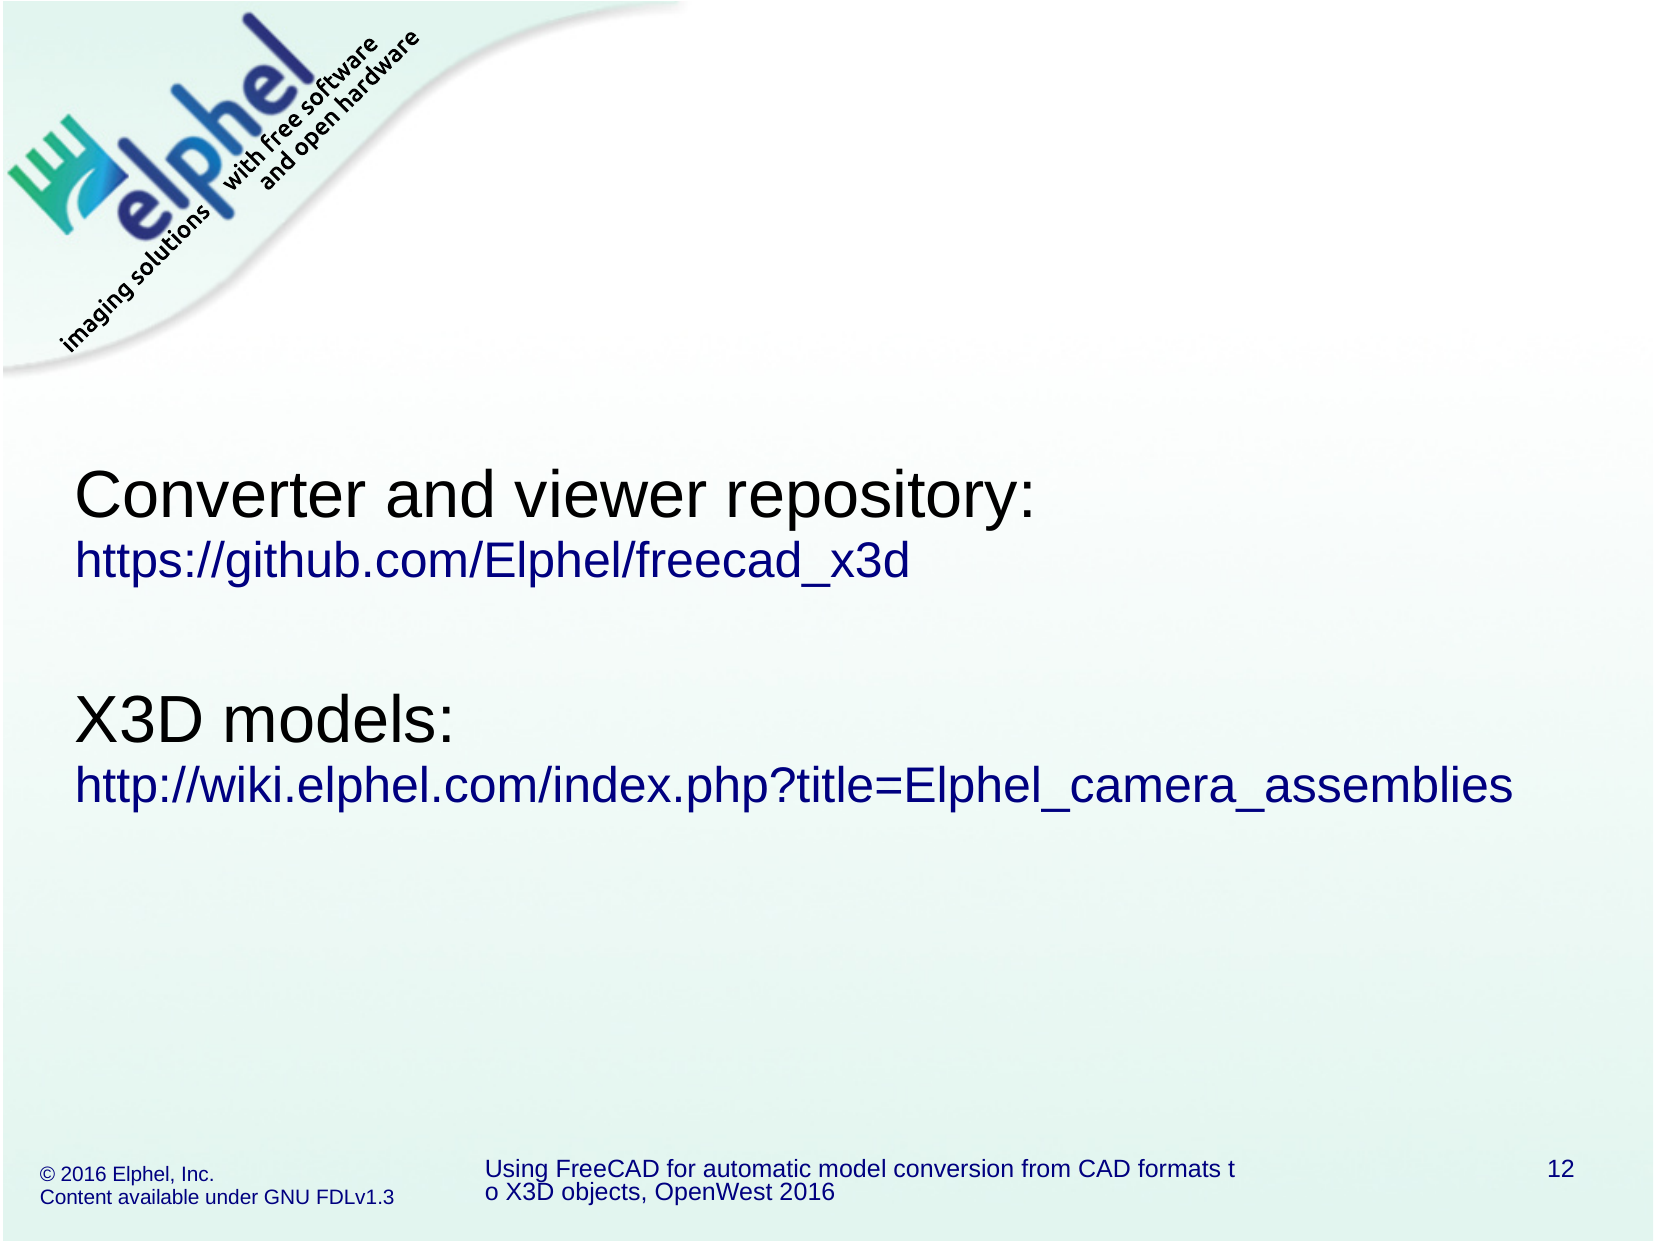

#
Converter and viewer repository:
https://github.com/Elphel/freecad_x3d
X3D models:
http://wiki.elphel.com/index.php?title=Elphel_camera_assemblies
Using FreeCAD for automatic model conversion from CAD formats to X3D objects, OpenWest 2016
12